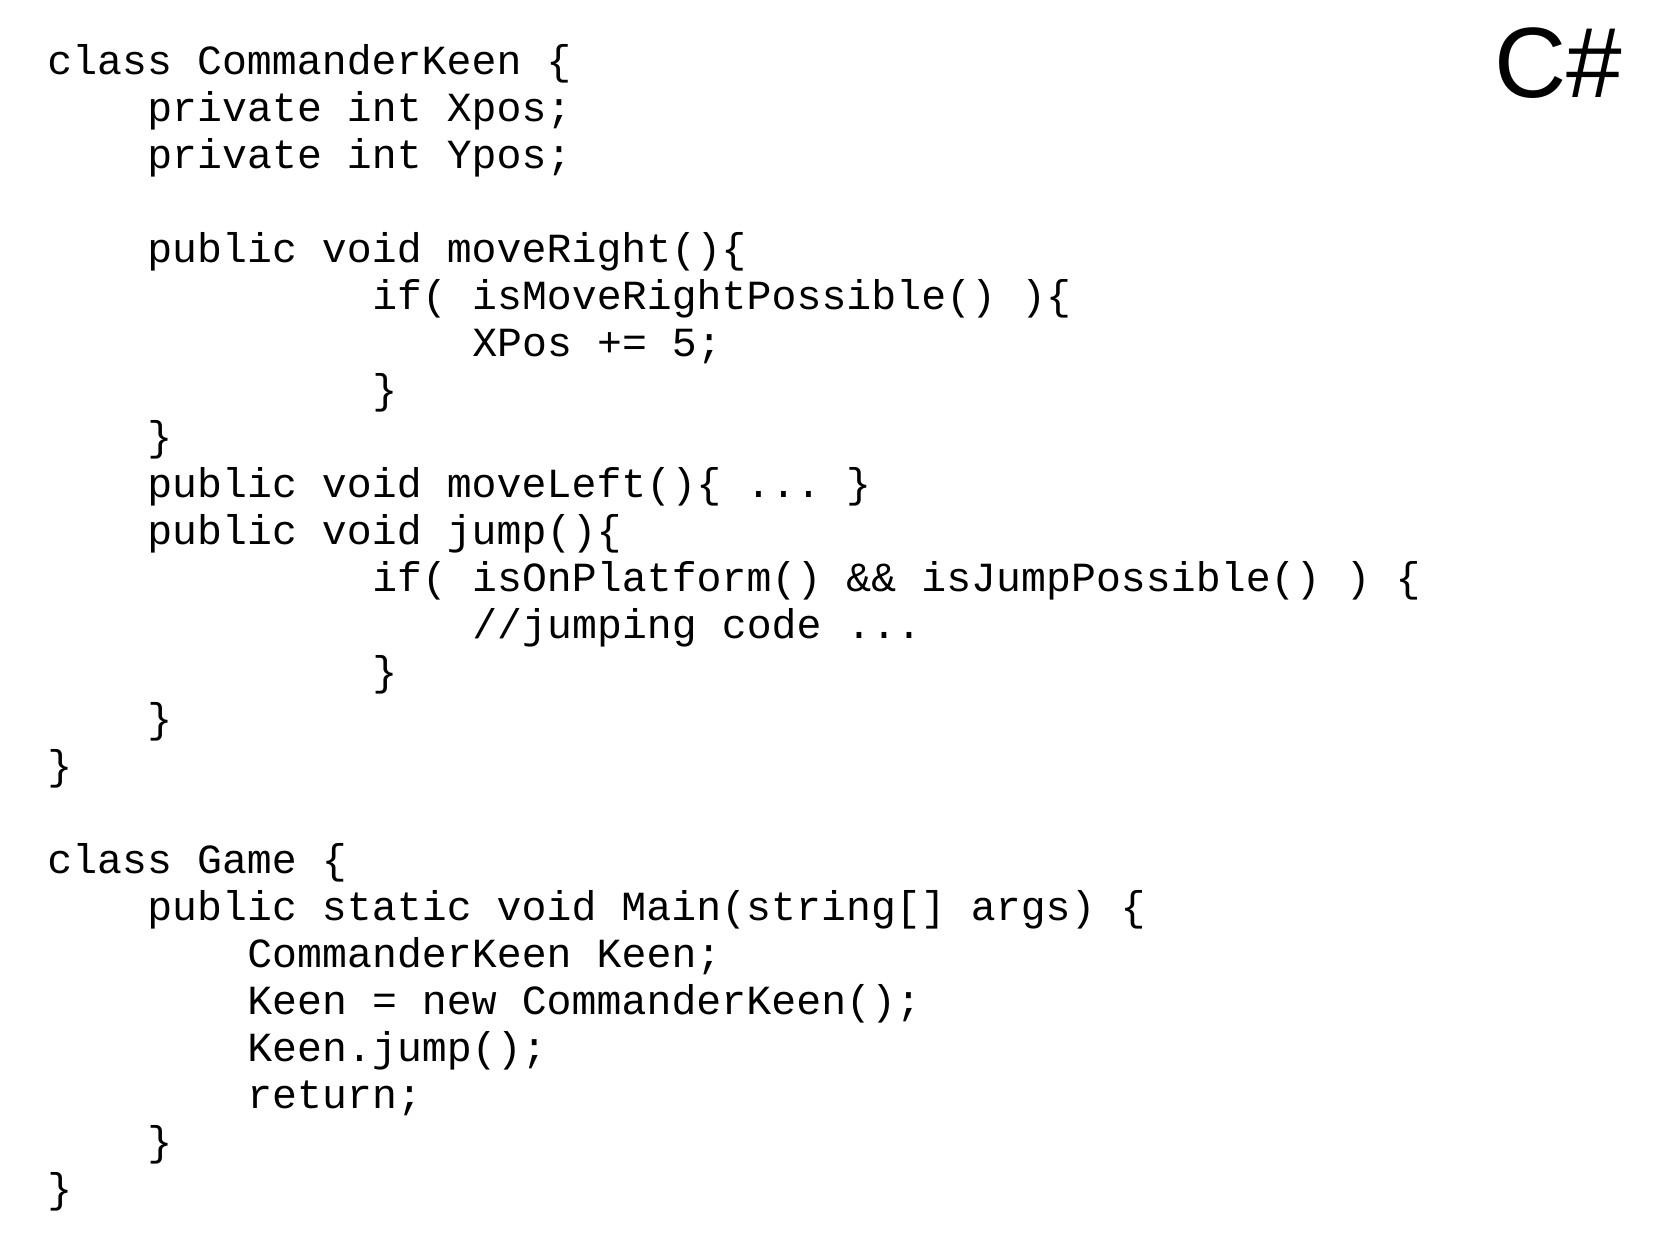

C#
class CommanderKeen {
 private int Xpos;
 private int Ypos;
 public void moveRight(){
 if( isMoveRightPossible() ){
 XPos += 5;
 }
 }
 public void moveLeft(){ ... }
 public void jump(){
 if( isOnPlatform() && isJumpPossible() ) {
 //jumping code ...
 }
 }
}
class Game {
 public static void Main(string[] args) {
 CommanderKeen Keen;
 Keen = new CommanderKeen();
 Keen.jump();
 return;
 }
}